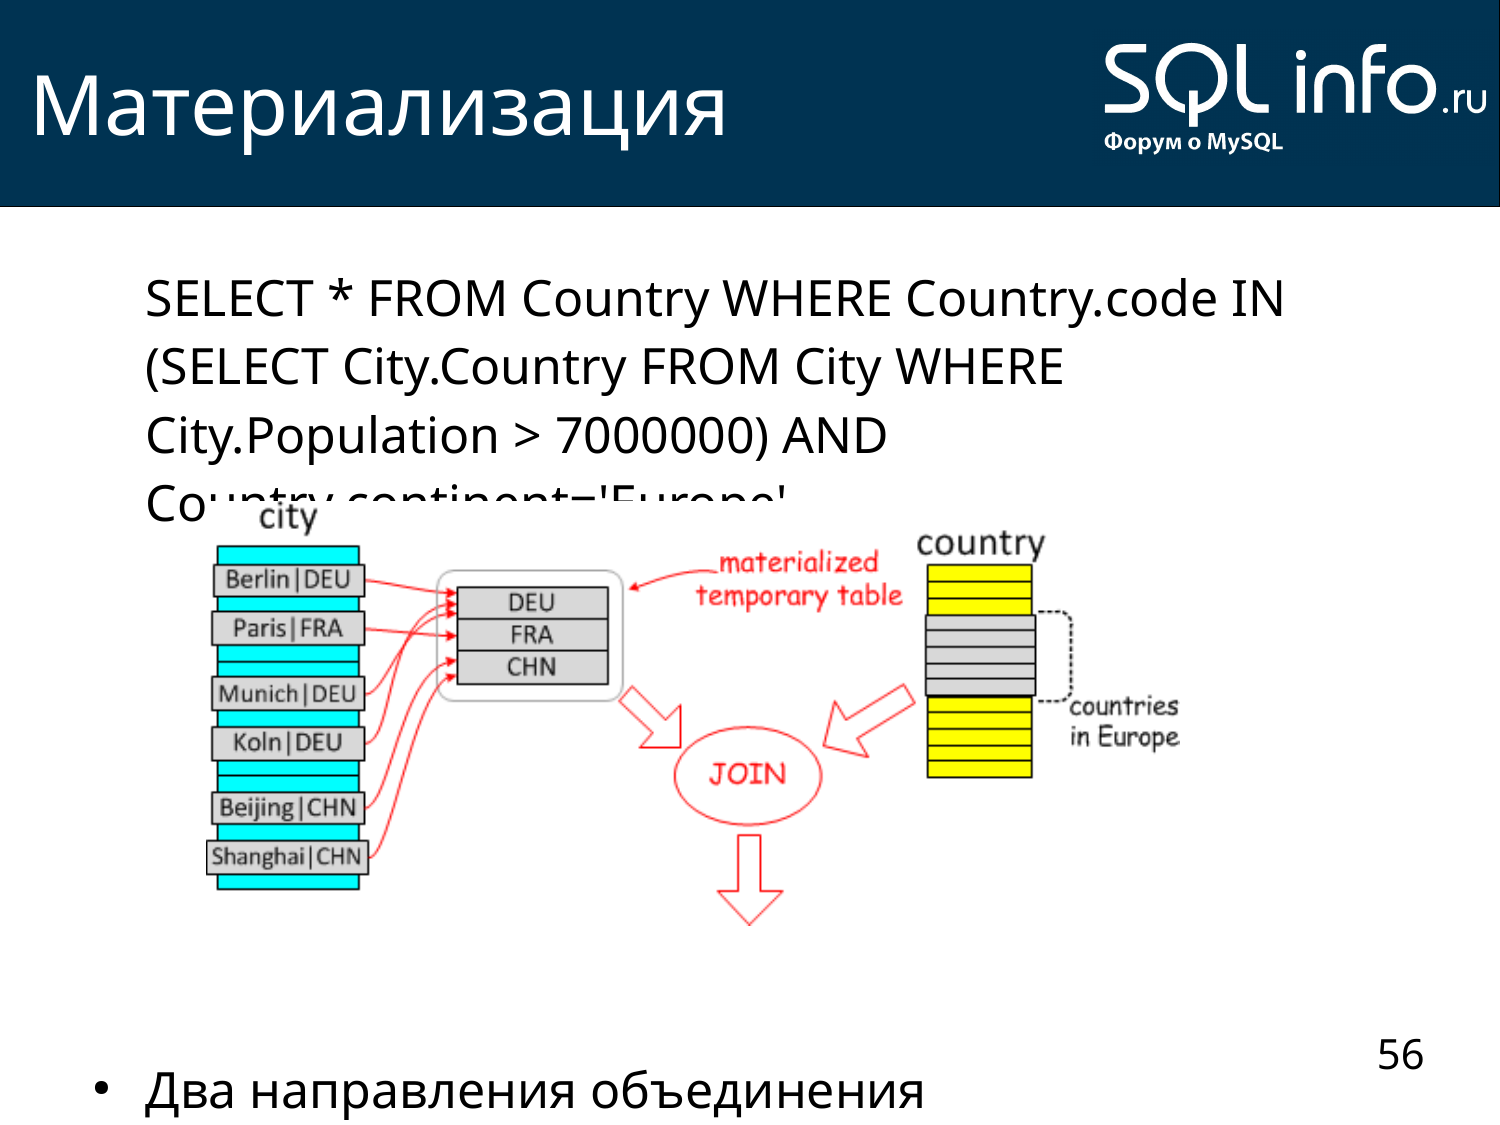

# Материализация
SELECT * FROM Country WHERE Country.code IN (SELECT City.Country FROM City WHERE City.Population > 7000000) AND Country.continent='Europe'
Два направления объединения
56